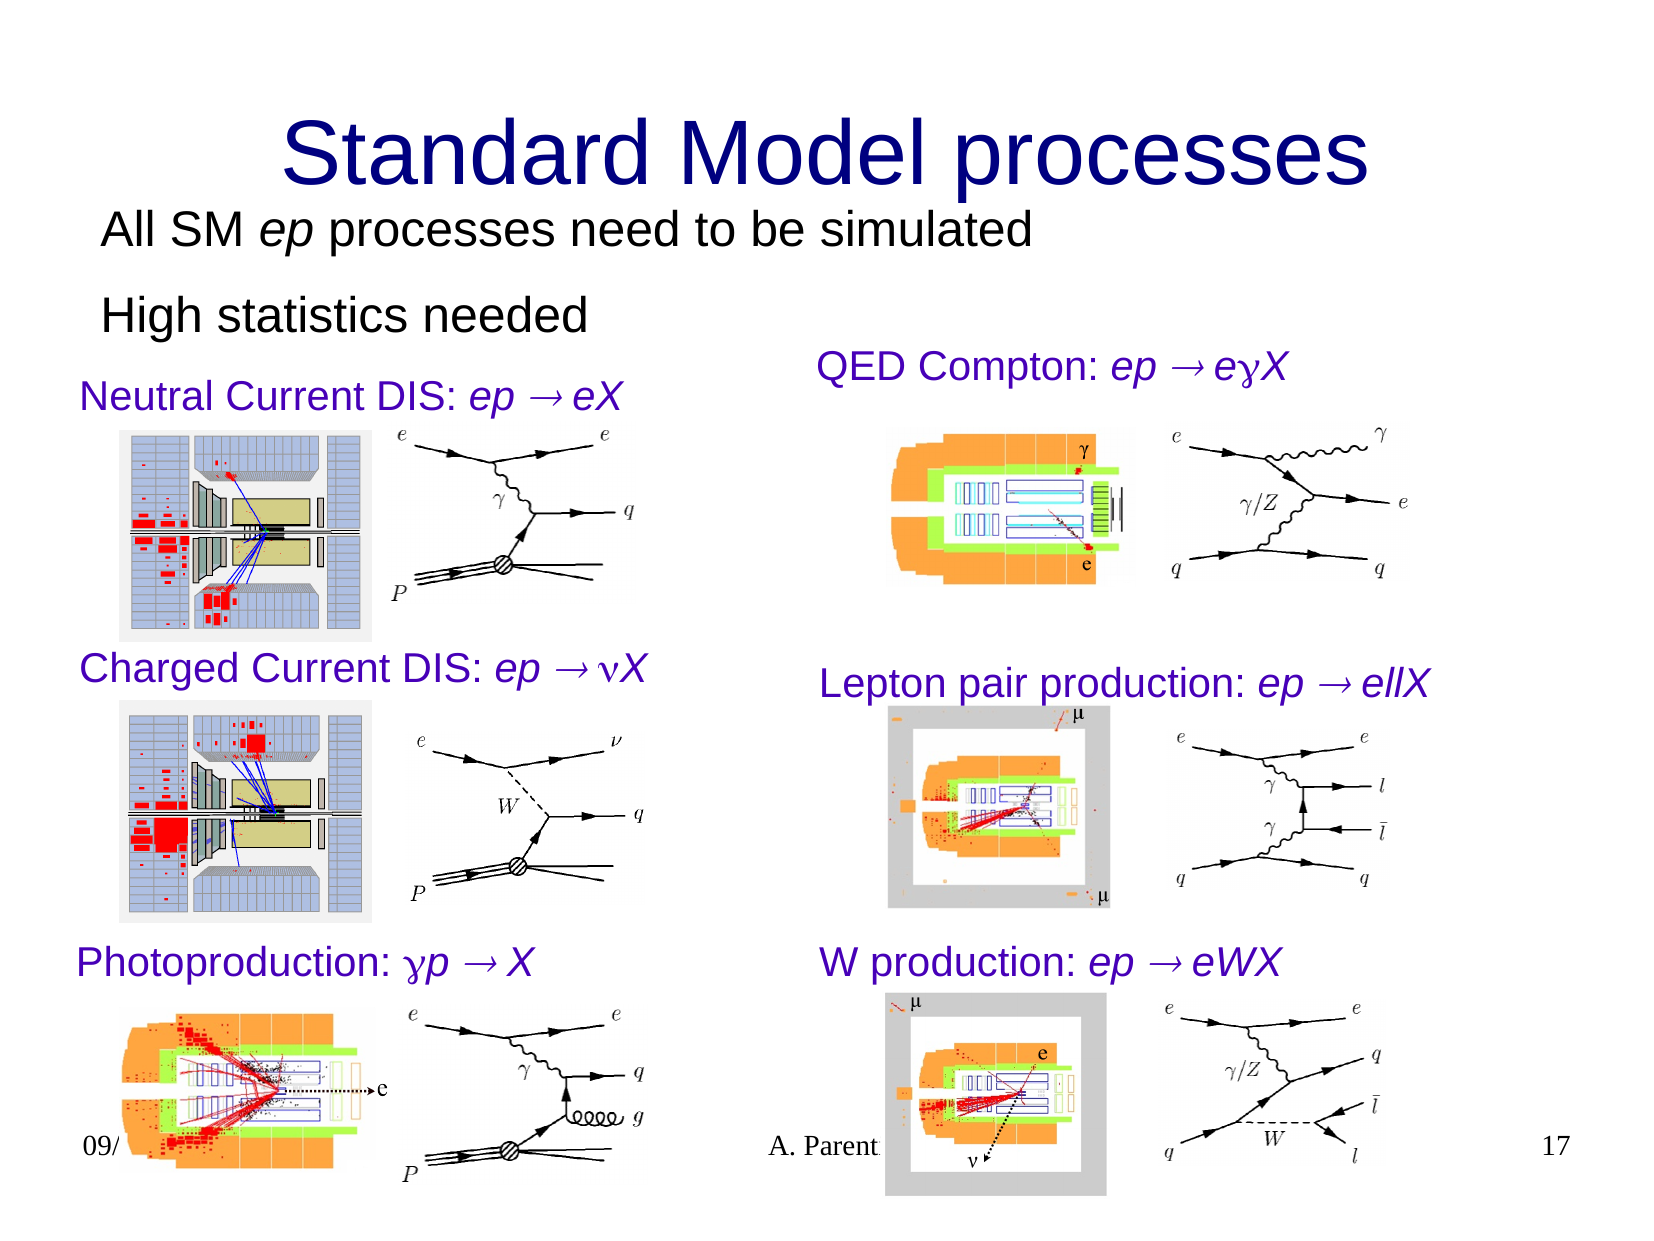

# Standard Model processes
All SM ep processes need to be simulated
High statistics needed
QED Compton: ep  egX
Neutral Current DIS: ep  eX
Charged Current DIS: ep  nX
Lepton pair production: ep  ellX
Photoproduction: gp  X
W production: ep  eWX
09/04/2008
A. Parenti
17